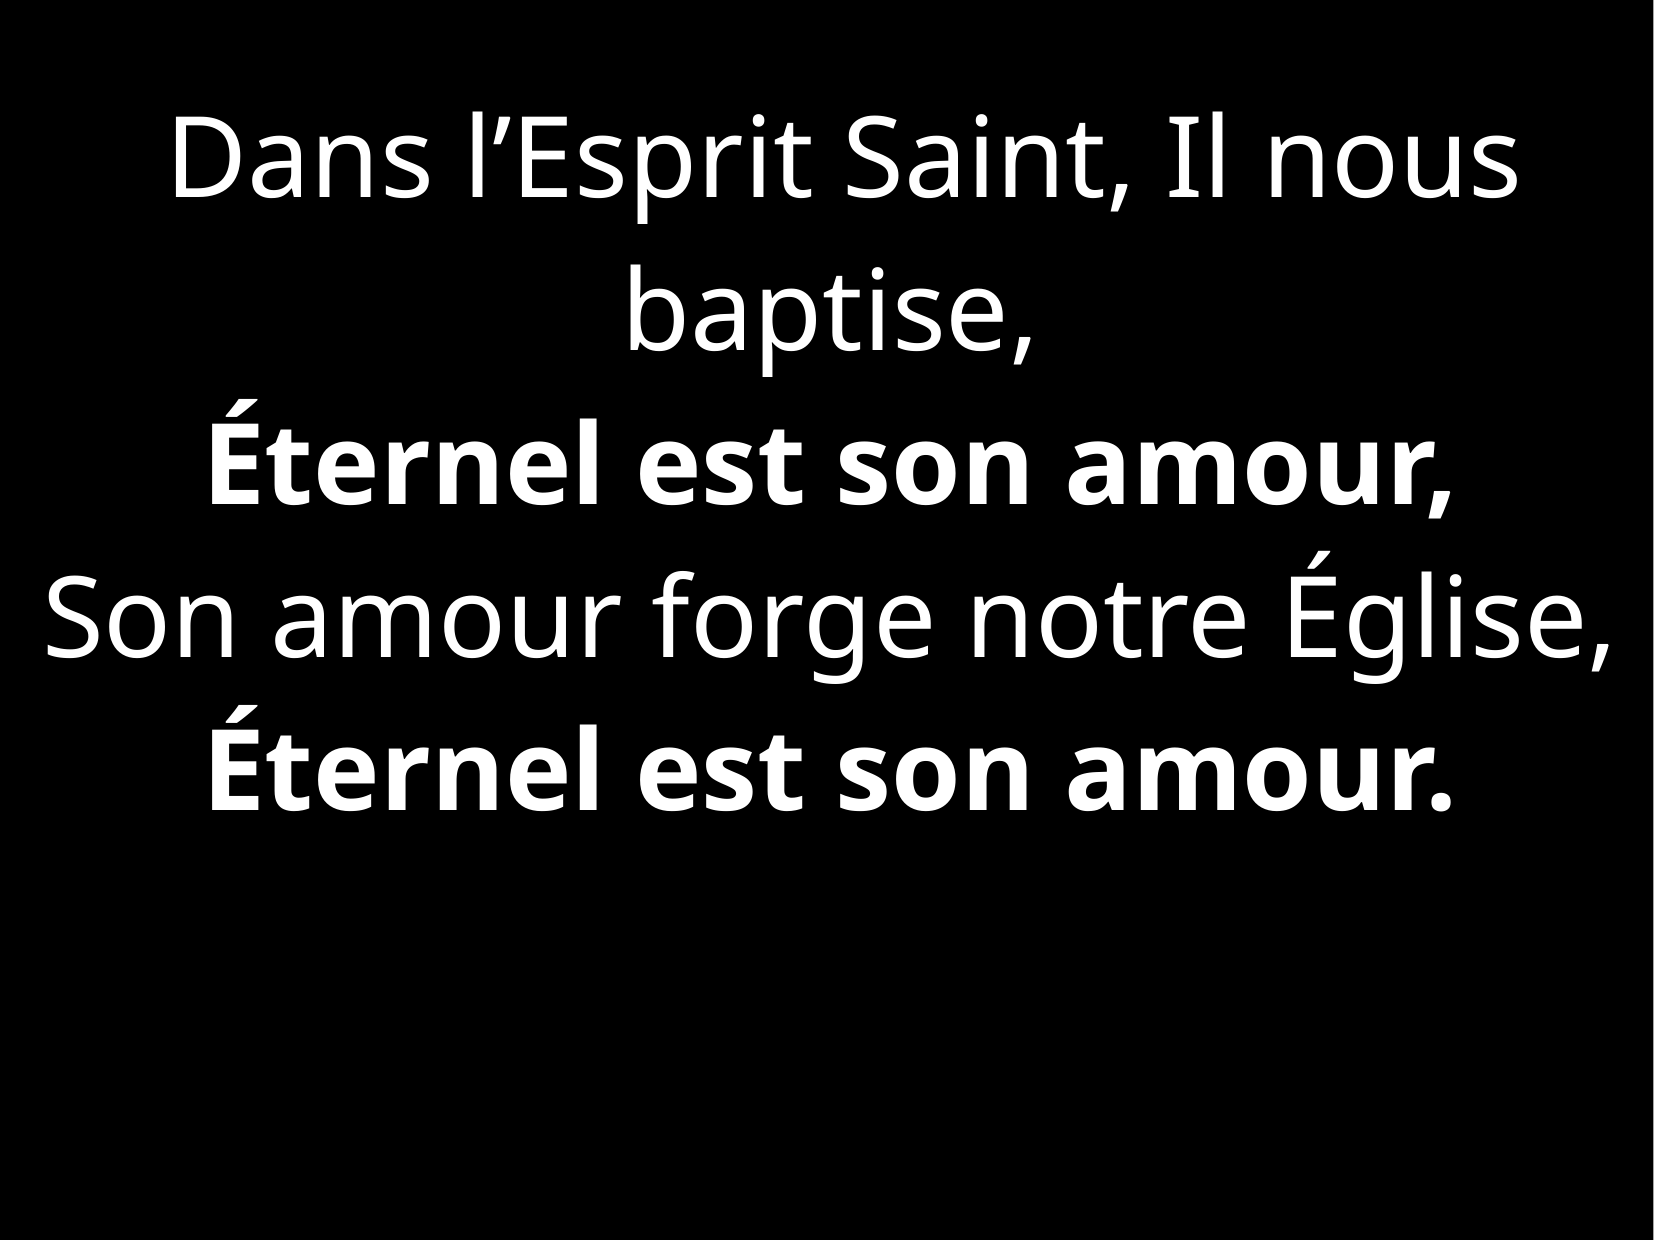

# Dans l’Esprit Saint, Il nous baptise,
Éternel est son amour,
Son amour forge notre Église,
Éternel est son amour.